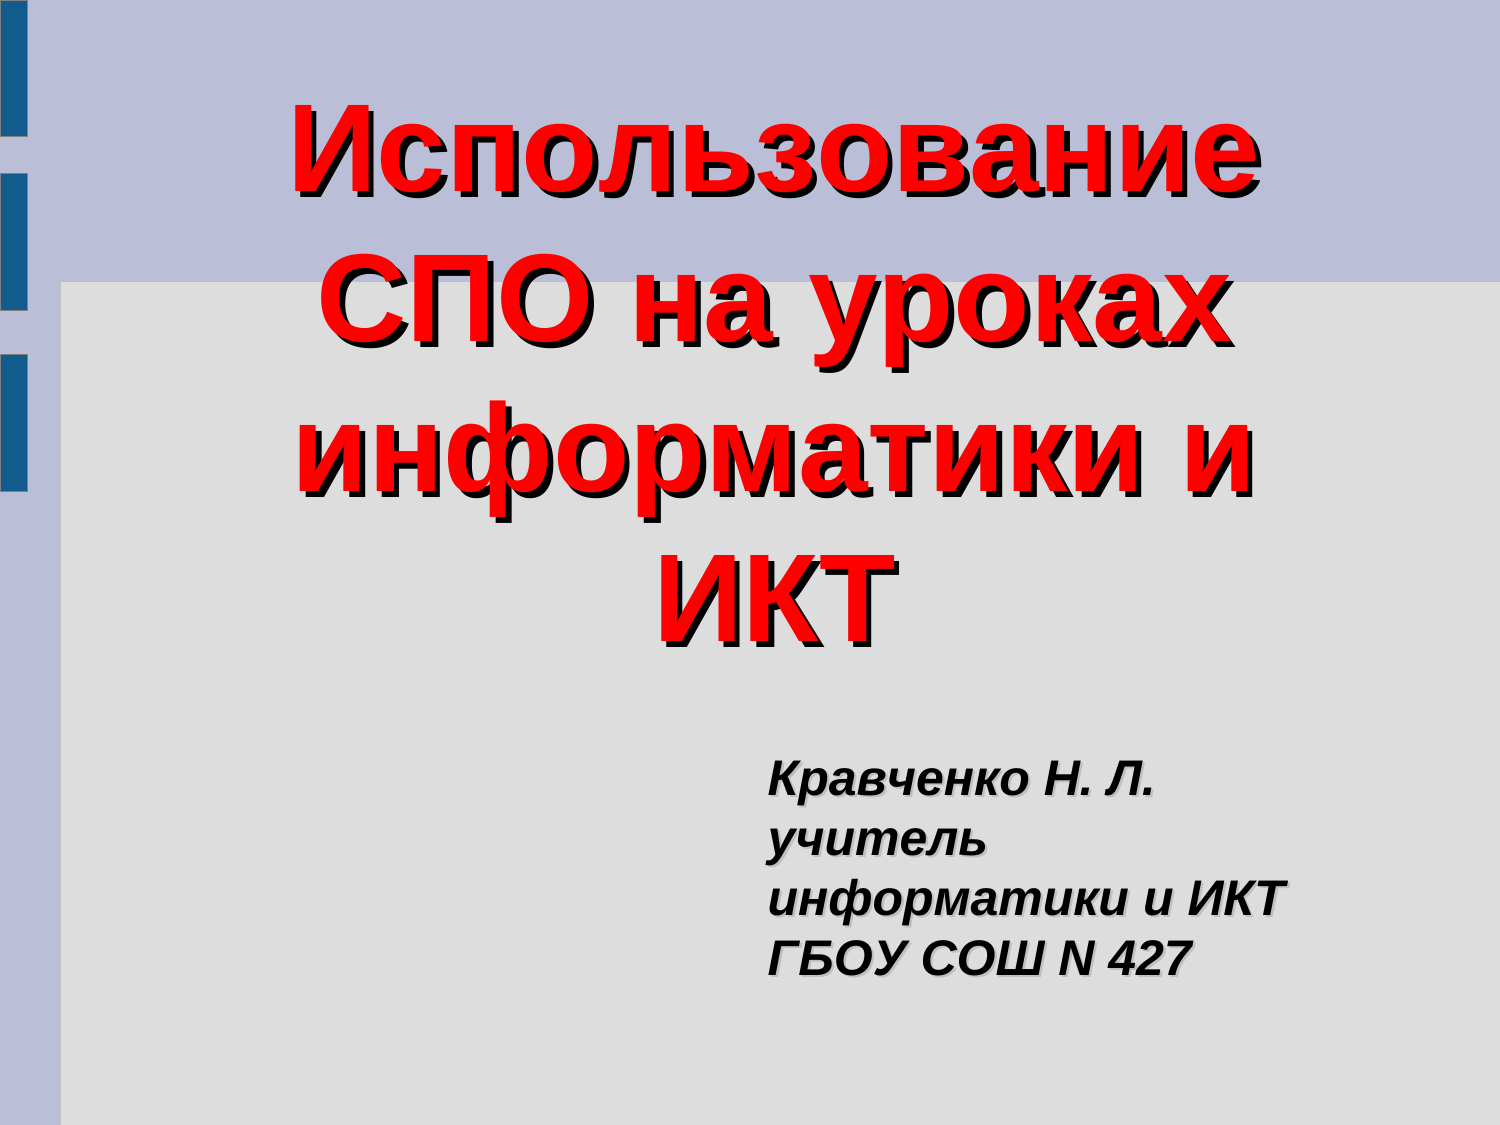

# Использование СПО на уроках информатики и ИКТ
Кравченко Н. Л.
учитель информатики и ИКТ
ГБОУ СОШ N 427